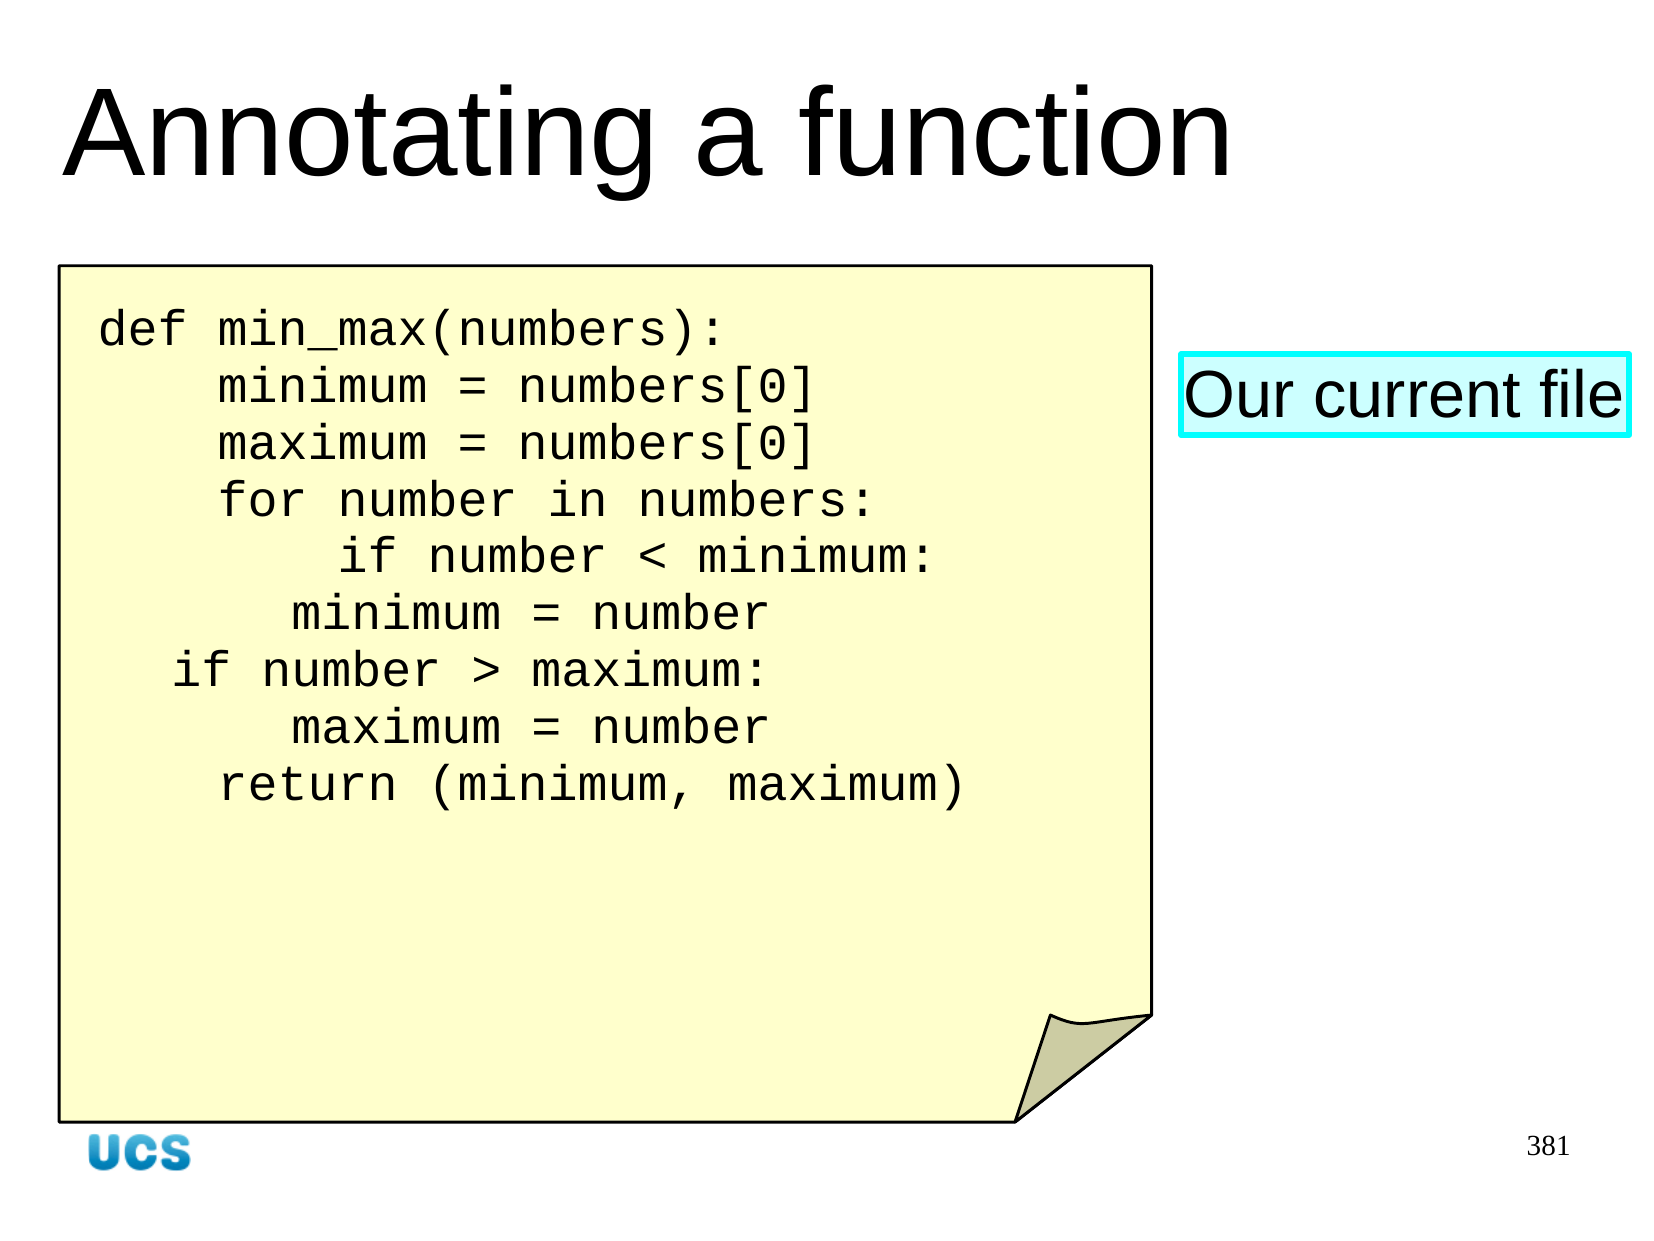

Annotating a function
def min_max(numbers):
 minimum = numbers[0]
 maximum = numbers[0]
 for number in numbers:
 if number < minimum:
	 minimum = number
	if number > maximum:
	 maximum = number
 return (minimum, maximum)
Our current file
381